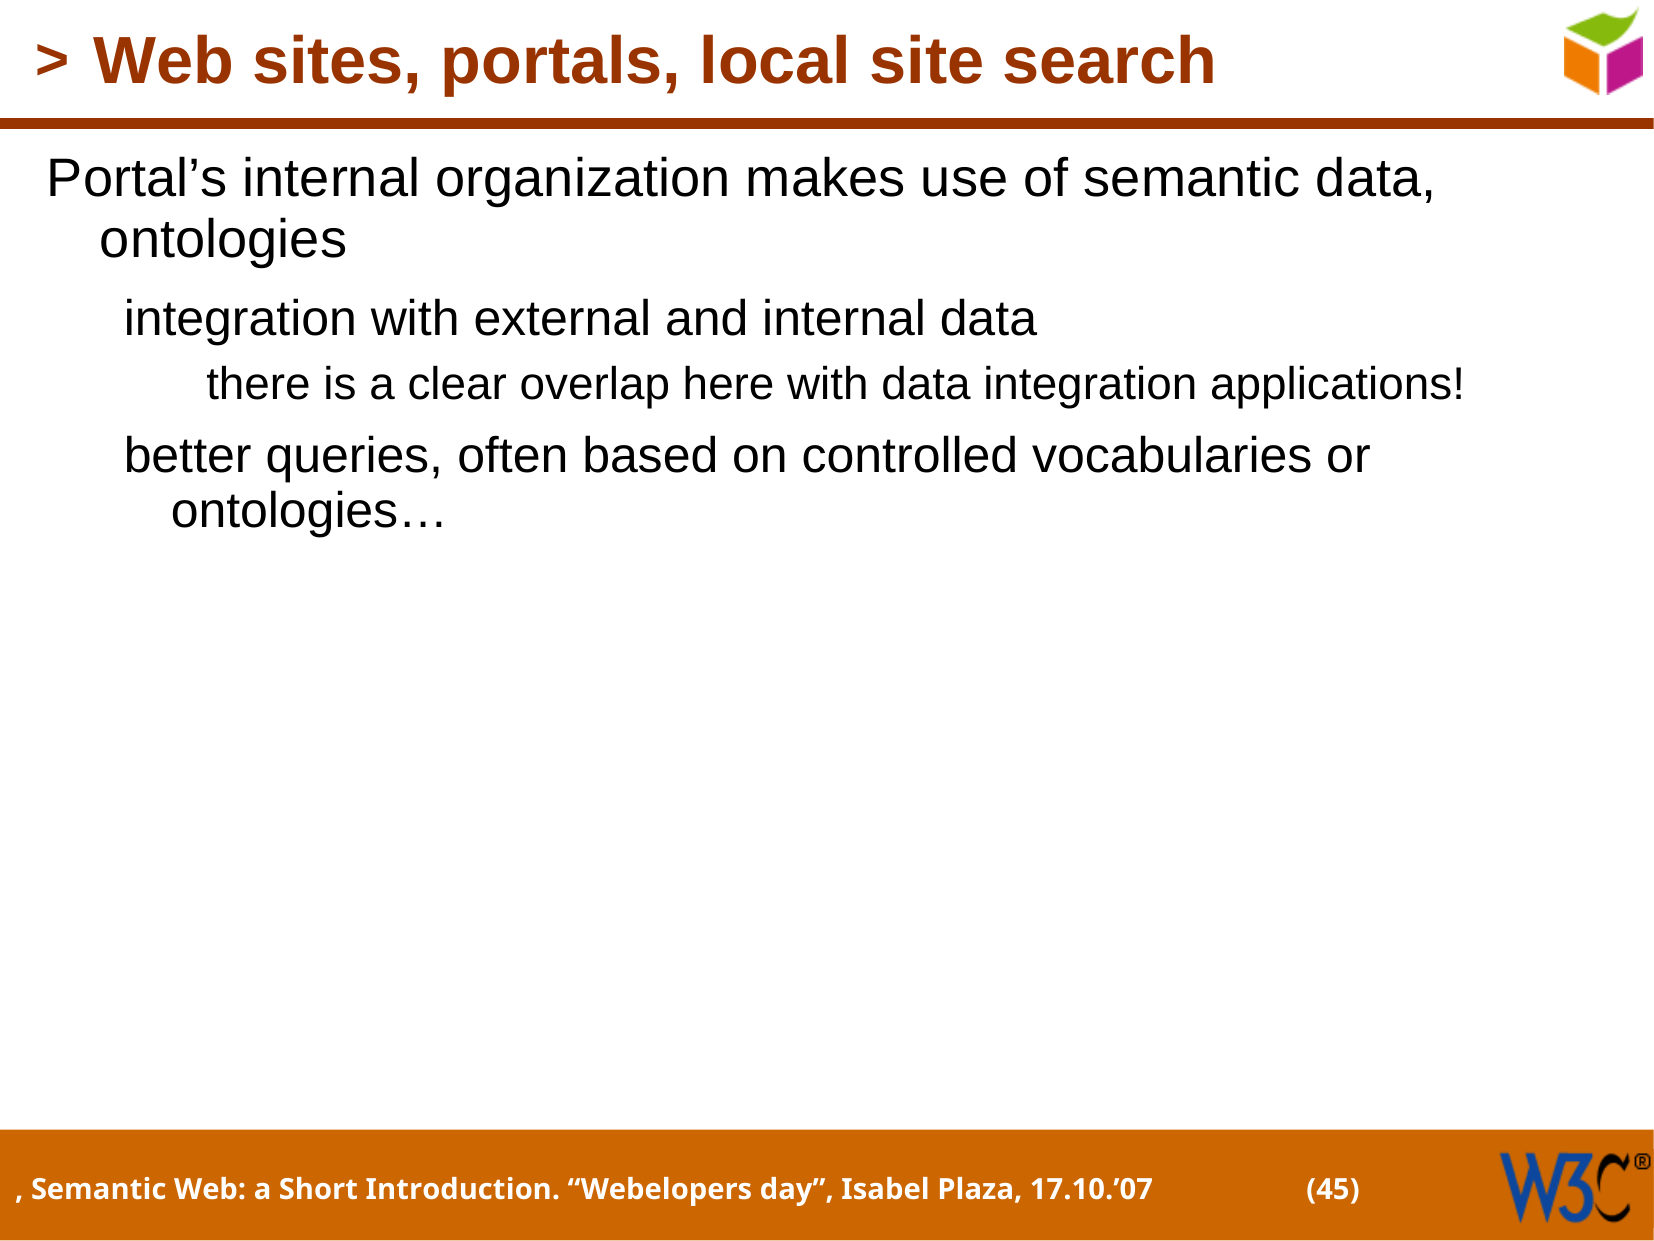

# Web sites, portals, local site search
Portal’s internal organization makes use of semantic data, ontologies
integration with external and internal data
there is a clear overlap here with data integration applications!
better queries, often based on controlled vocabularies or ontologies…